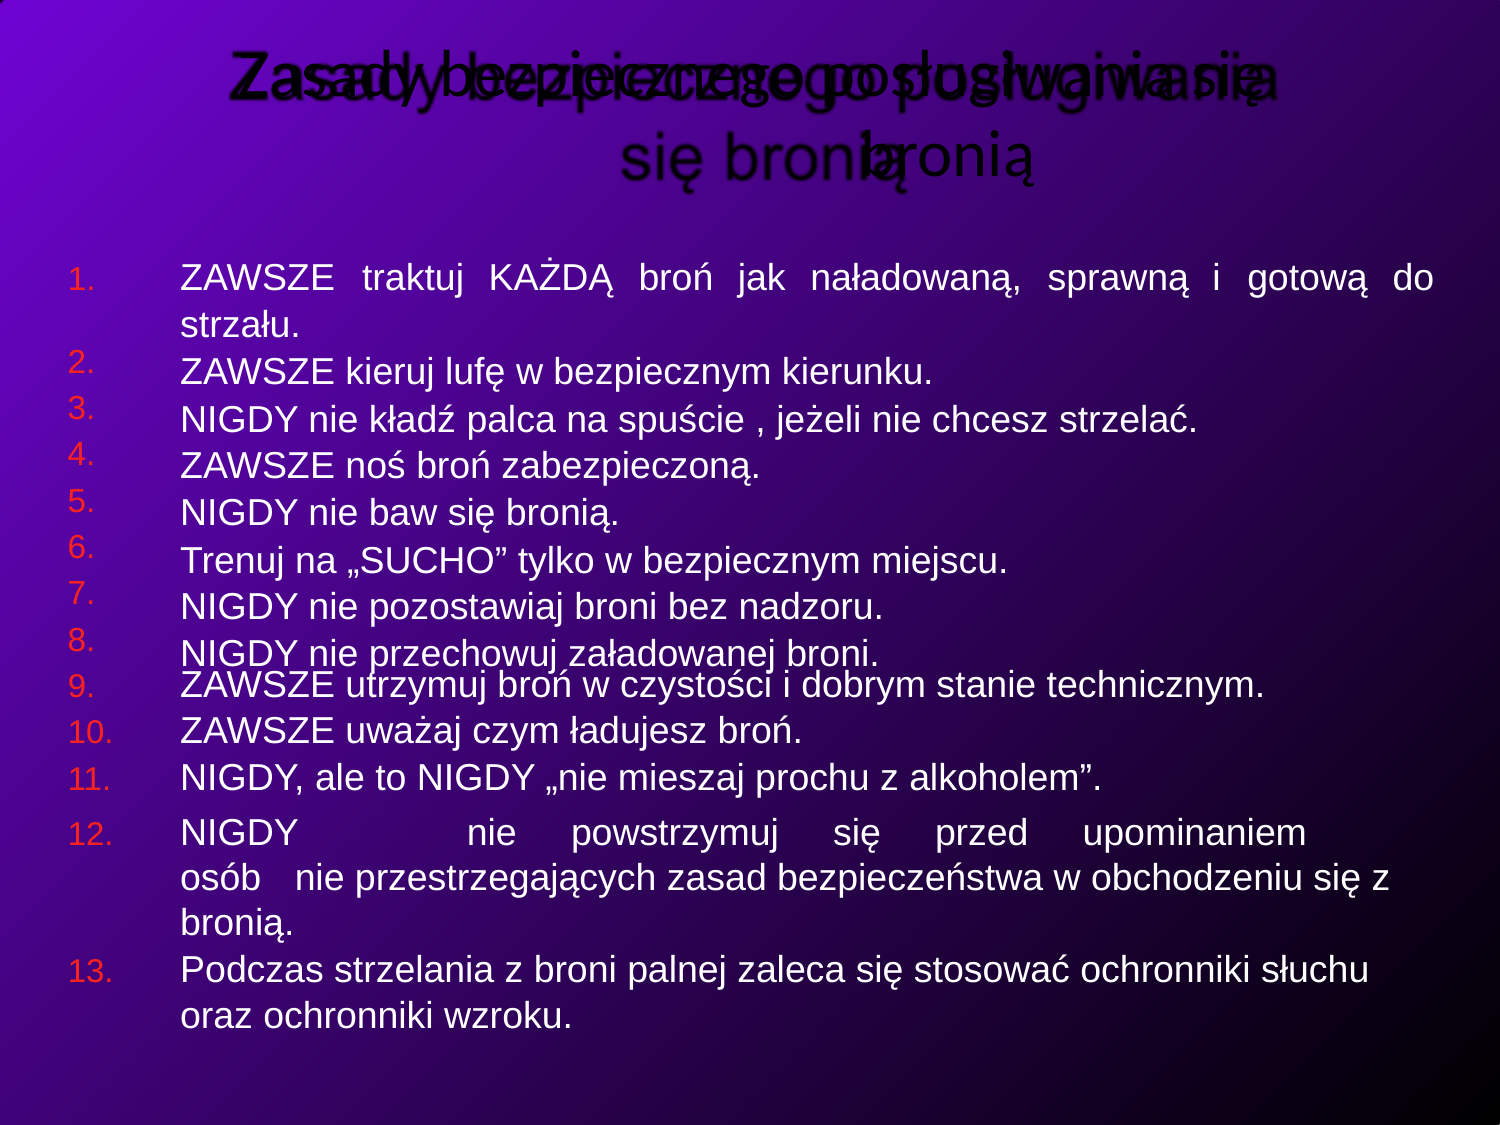

# Zasady bezpiecznego posługiwania się bronią
ZAWSZE	traktuj	KAŻDĄ	broń	jak	naładowaną,	sprawną
strzału.
ZAWSZE kieruj lufę w bezpiecznym kierunku.
NIGDY nie kładź palca na spuście , jeżeli nie chcesz strzelać. ZAWSZE noś broń zabezpieczoną.
NIGDY nie baw się bronią.
Trenuj na „SUCHO” tylko w bezpiecznym miejscu. NIGDY nie pozostawiaj broni bez nadzoru.
NIGDY nie przechowuj załadowanej broni.
i	gotową	do
1.
2.
3.
4.
5.
6.
7.
8.
ZAWSZE utrzymuj broń w czystości i dobrym stanie technicznym.
ZAWSZE uważaj czym ładujesz broń.
NIGDY, ale to NIGDY „nie mieszaj prochu z alkoholem”.
NIGDY	nie	powstrzymuj	się	przed	upominaniem	osób	nie przestrzegających zasad bezpieczeństwa w obchodzeniu się z bronią.
Podczas strzelania z broni palnej zaleca się stosować ochronniki słuchu
oraz ochronniki wzroku.